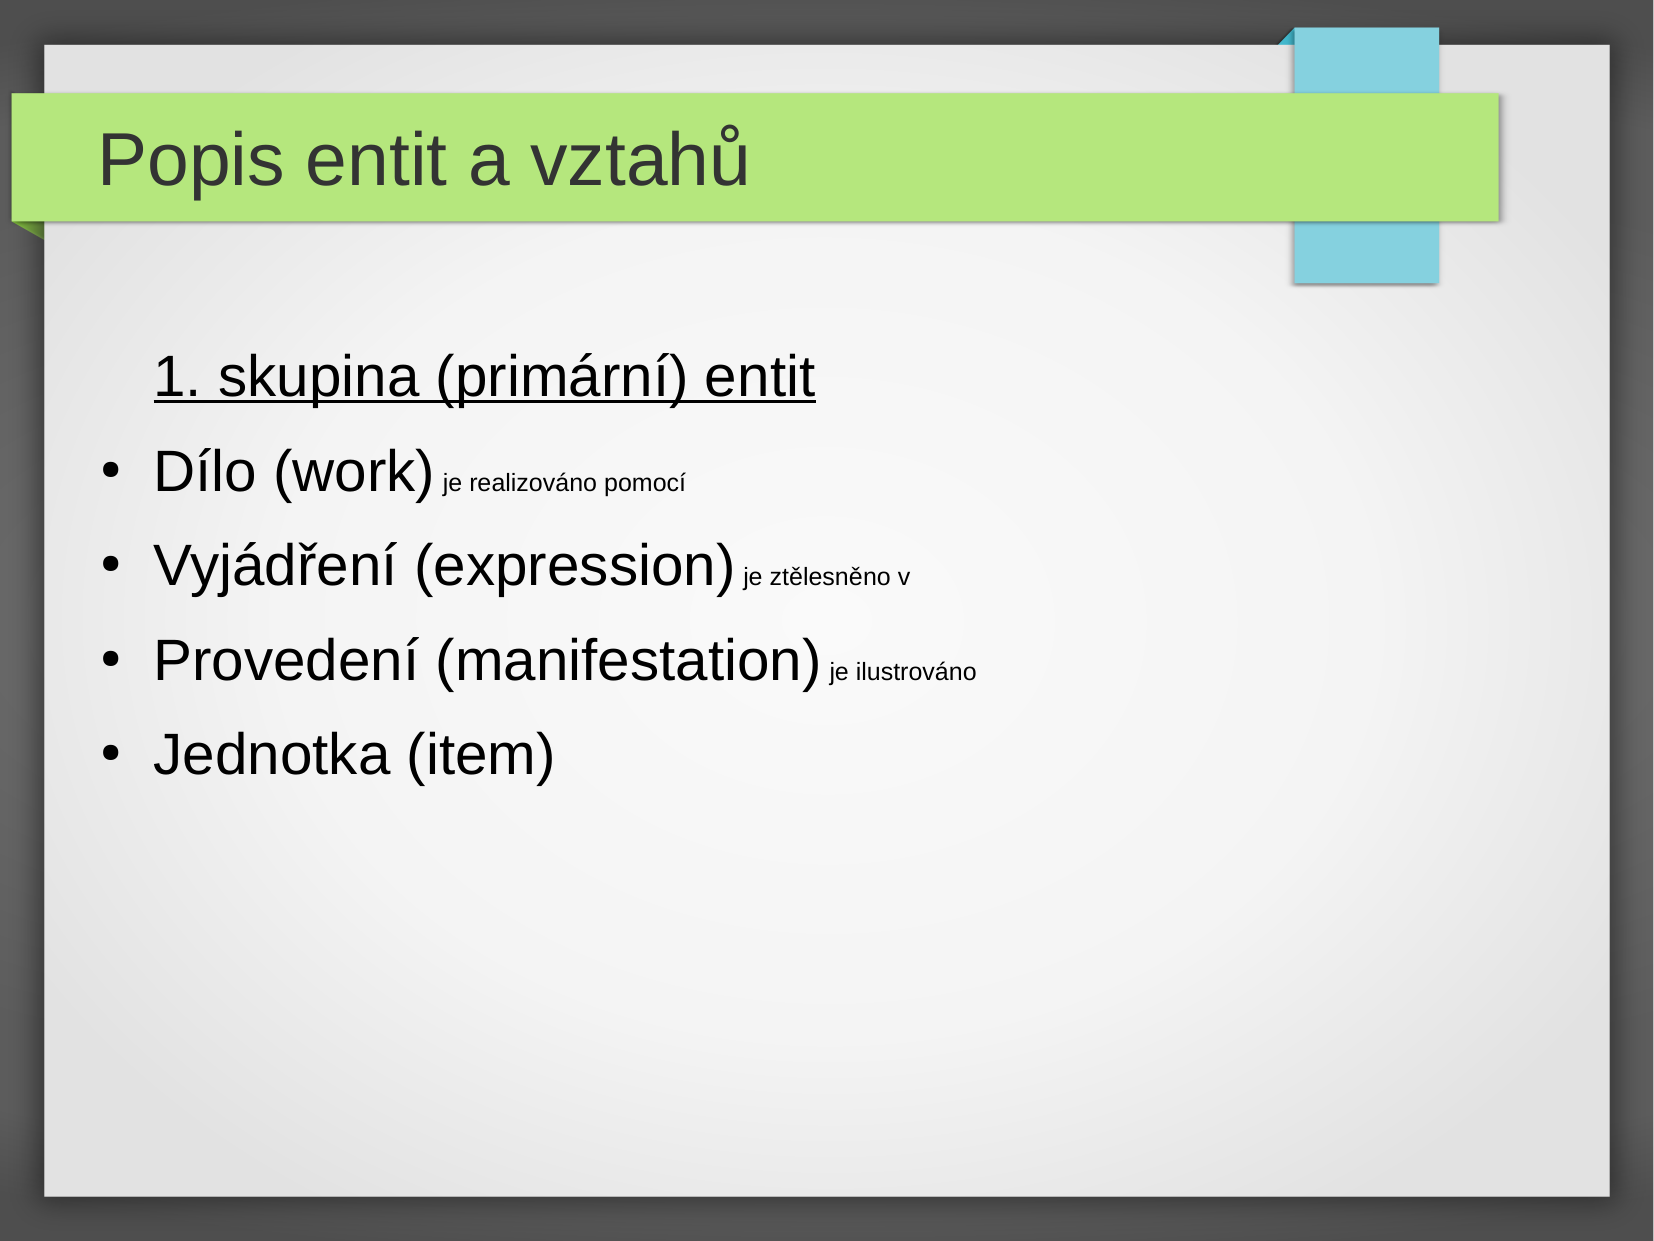

# Popis entit a vztahů
1. skupina (primární) entit
Dílo (work) je realizováno pomocí
Vyjádření (expression) je ztělesněno v
Provedení (manifestation) je ilustrováno
Jednotka (item)